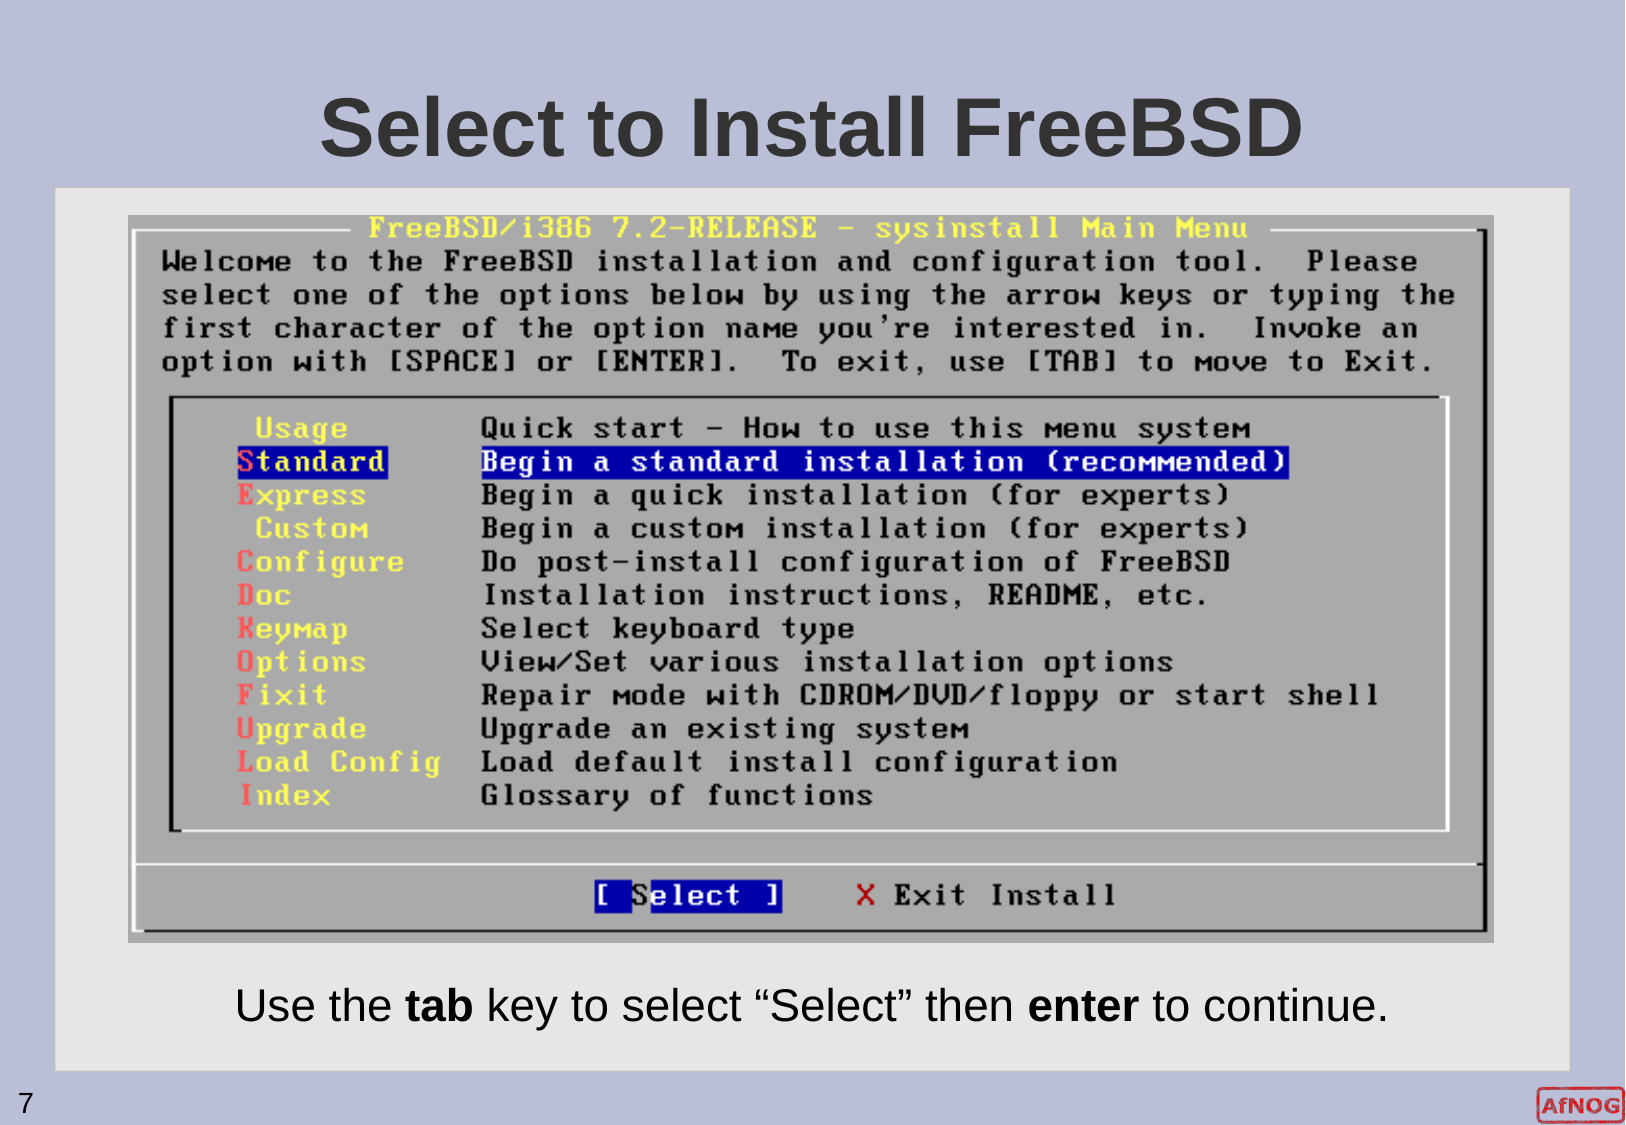

# Select to Install FreeBSD
Use the tab key to select “Select” then enter to continue.